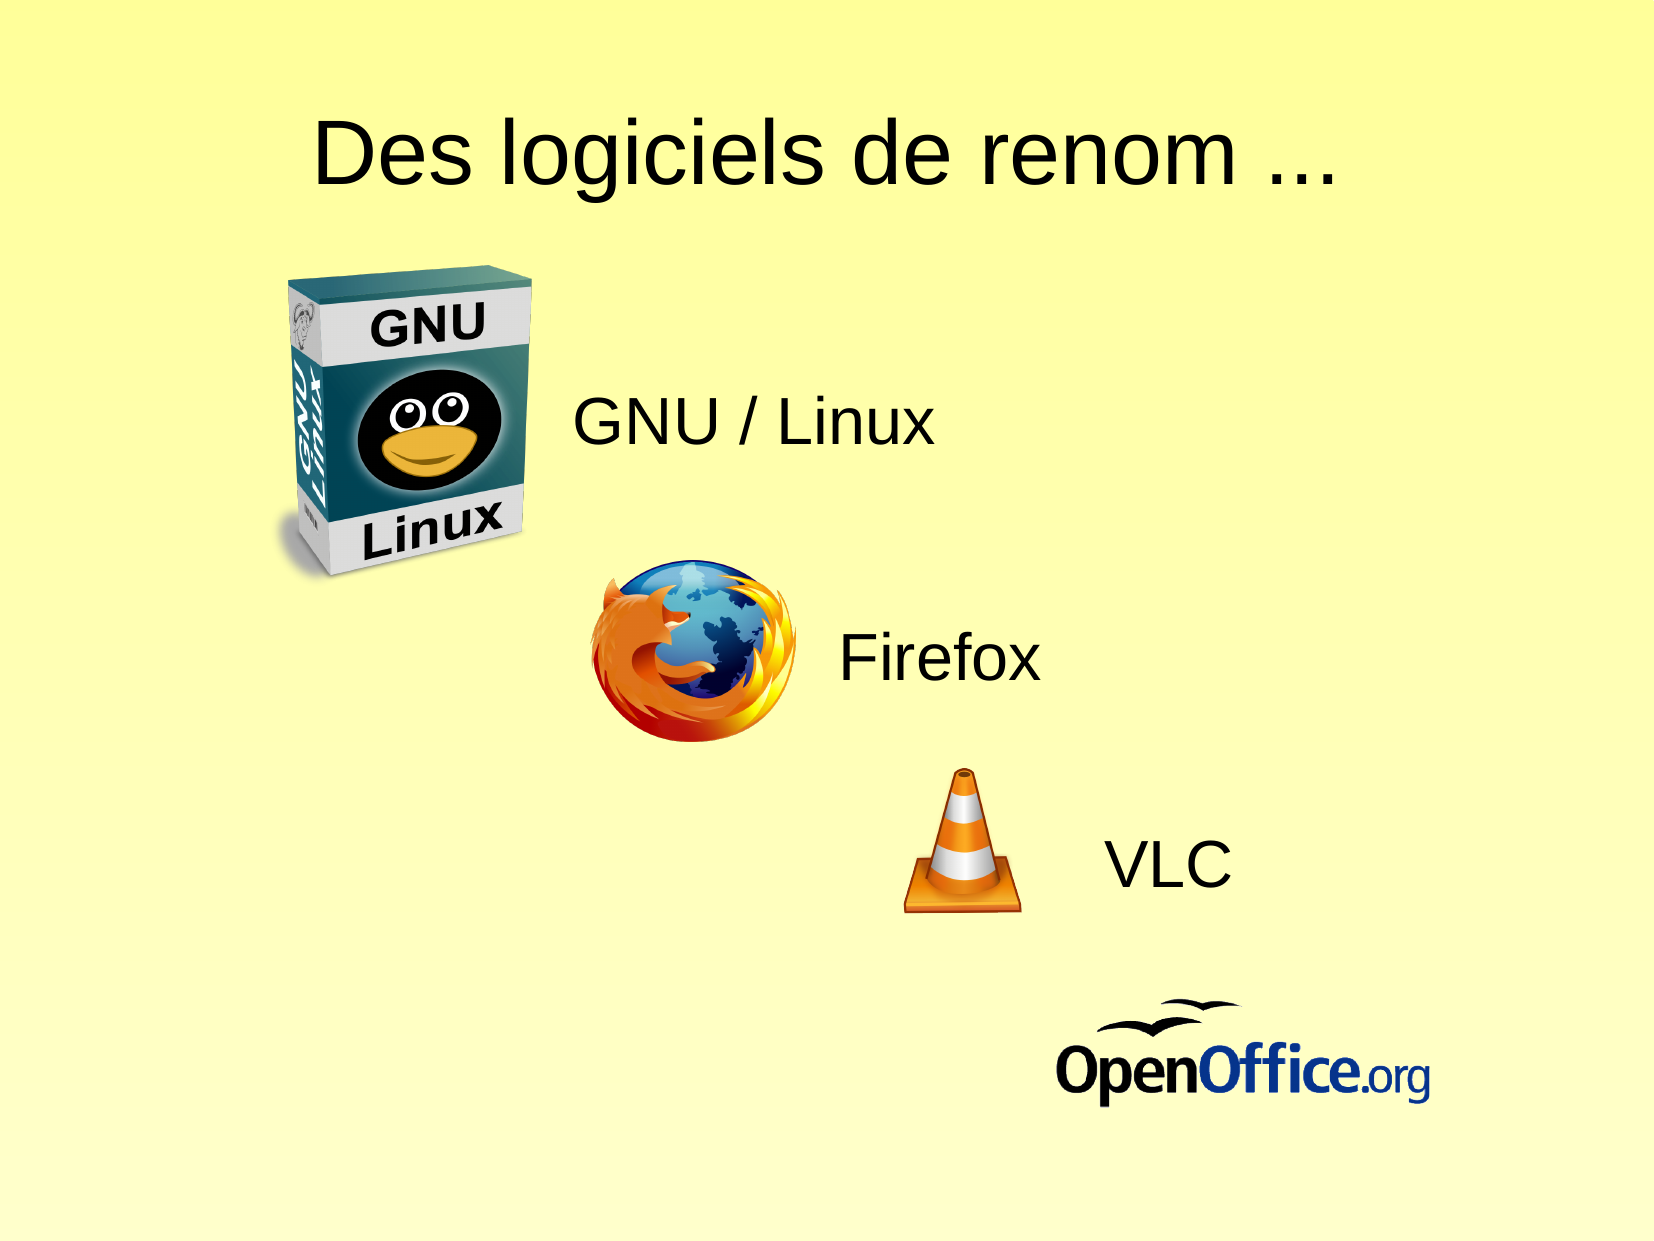

# Des logiciels de renom ...
GNU / Linux
Firefox
VLC